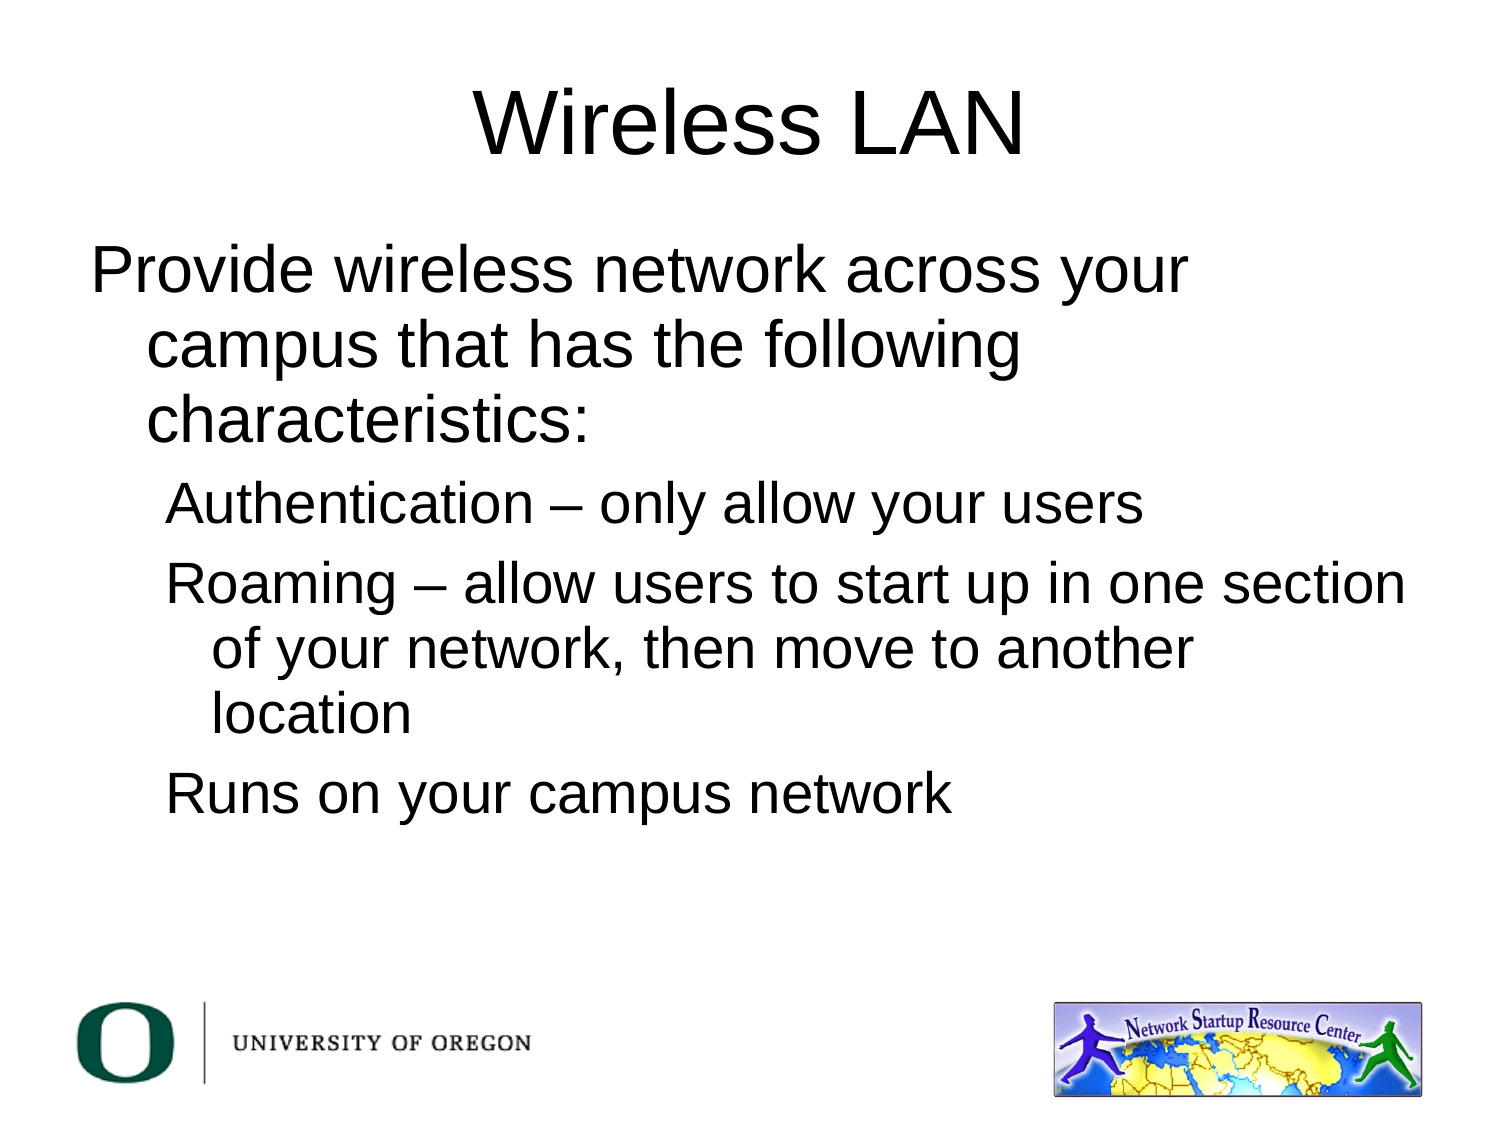

# Wireless LAN
Provide wireless network across your campus that has the following characteristics:
Authentication – only allow your users
Roaming – allow users to start up in one section of your network, then move to another location
Runs on your campus network